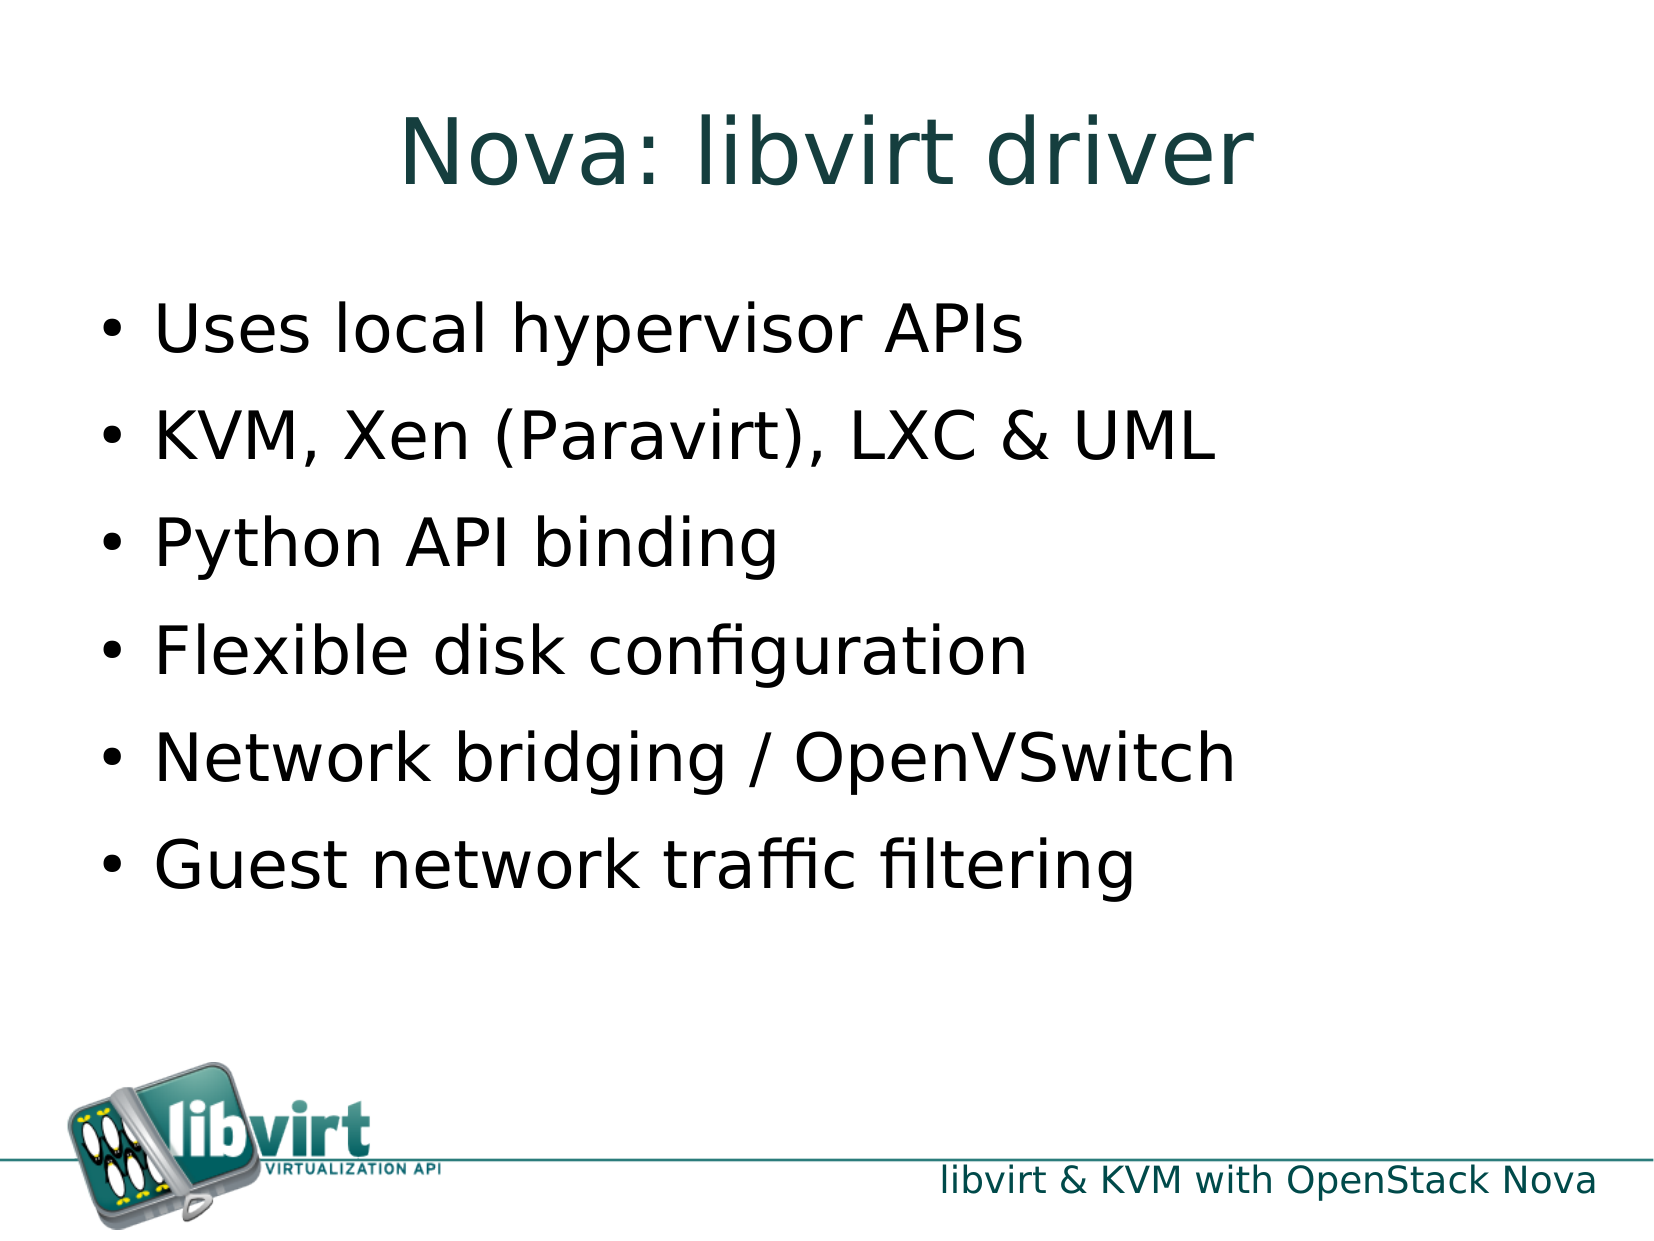

# Nova: libvirt driver
Uses local hypervisor APIs
KVM, Xen (Paravirt), LXC & UML
Python API binding
Flexible disk configuration
Network bridging / OpenVSwitch
Guest network traffic filtering
libvirt & KVM with OpenStack Nova